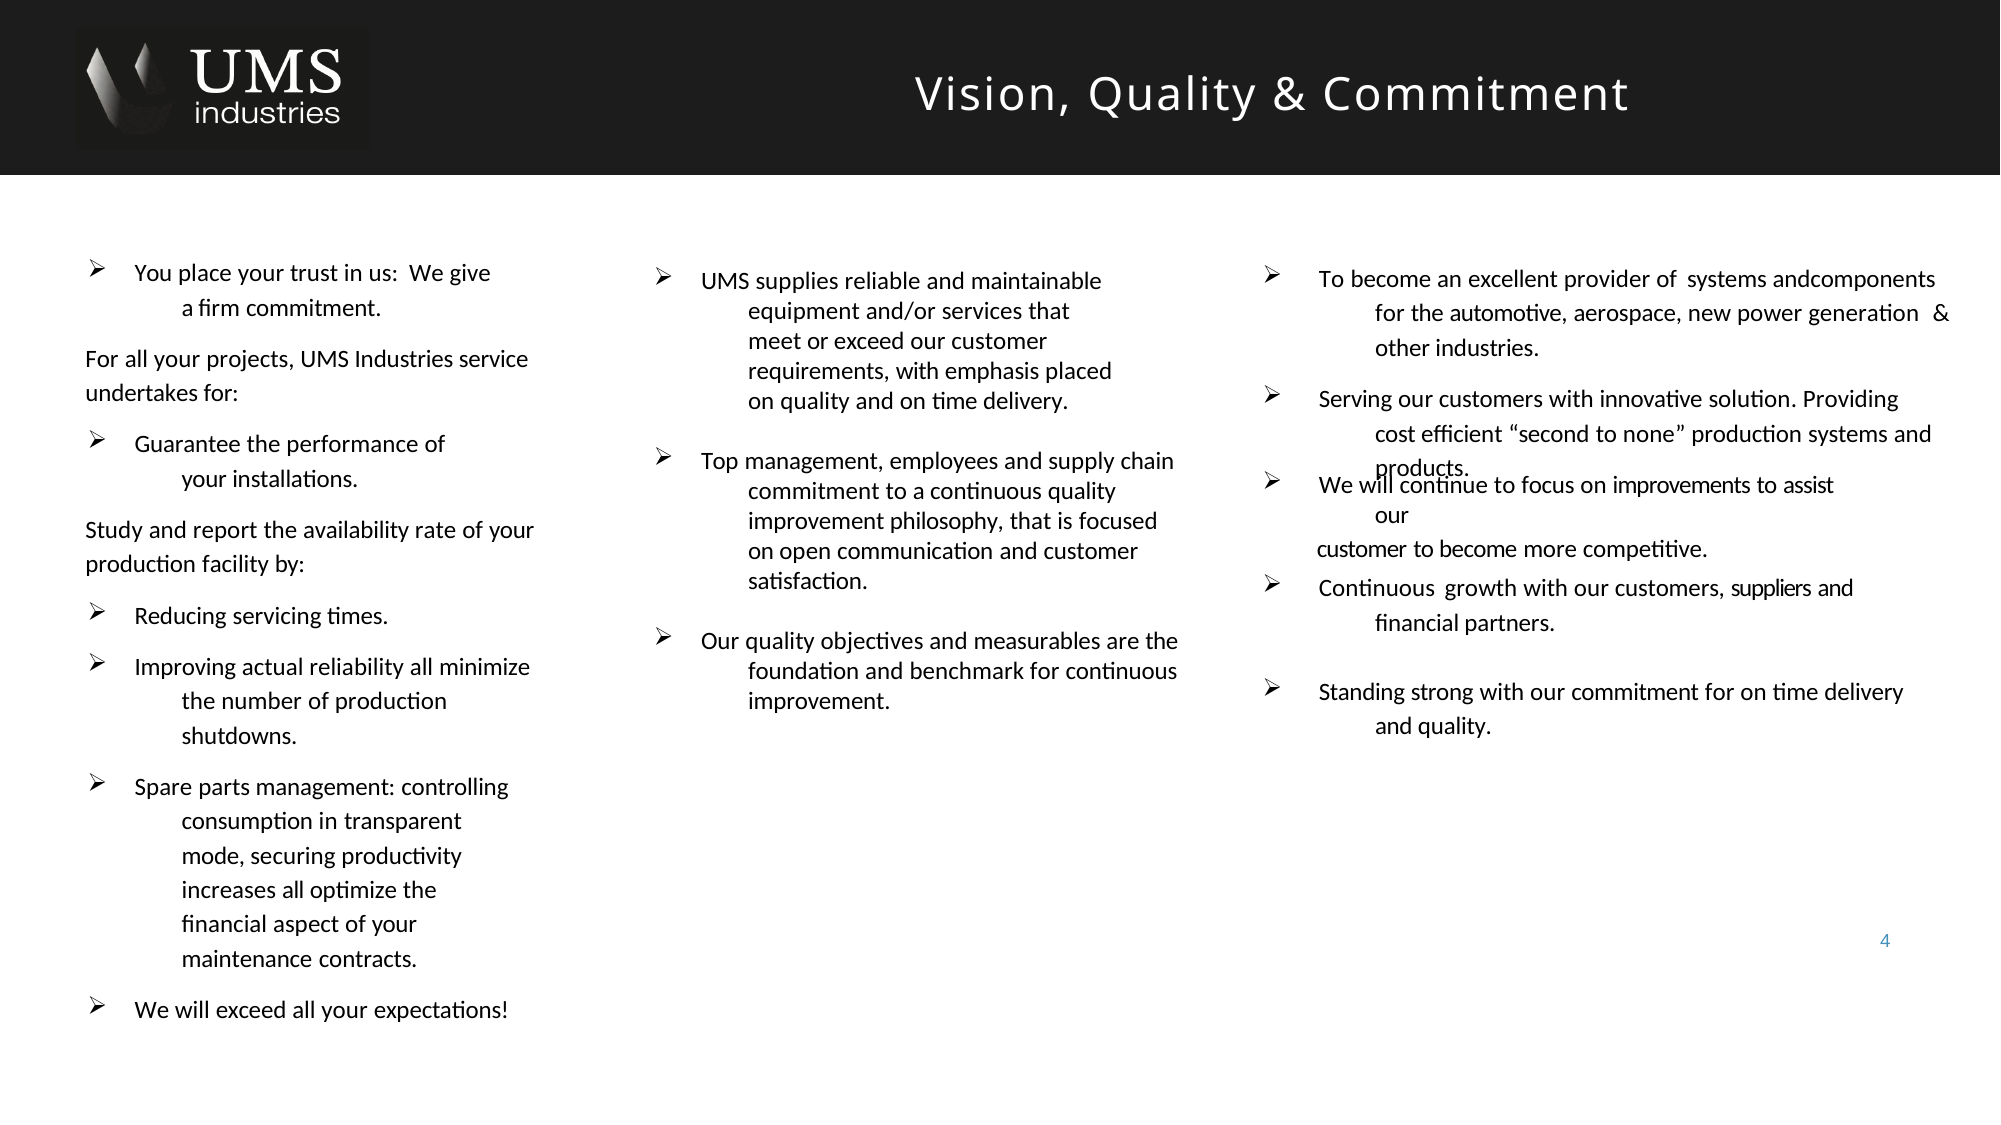

Vision, Quality & Commitment
# OUR	VISION / OUR	MISSION
OUR COMMITMENT
QUALITY POLICY
You place your trust in us: We give a firm commitment.
To become an excellent provider of systems andcomponents for the automotive, aerospace, new power generation & other industries.
UMS supplies reliable and maintainable equipment and/or services that meet or exceed our customer requirements, with emphasis placed on quality and on time delivery.
For all your projects, UMS Industries service undertakes for:
Guarantee the performance of your installations.
Serving our customers with innovative solution. Providing cost efficient “second to none” production systems and products.
Top management, employees and supply chain commitment to a continuous quality improvement philosophy, that is focused on open communication and customer satisfaction.
We will continue to focus on improvements to assist our
customer to become more competitive.
Study and report the availability rate of your production facility by:
Continuous growth with our customers, suppliers and financial partners.
Reducing servicing times.
Improving actual reliability all minimize the number of production shutdowns.
Spare parts management: controlling consumption in transparent mode, securing productivity increases all optimize the financial aspect of your maintenance contracts.
We will exceed all your expectations!
Our quality objectives and measurables are the foundation and benchmark for continuous improvement.
Standing strong with our commitment for on time delivery and quality.
4